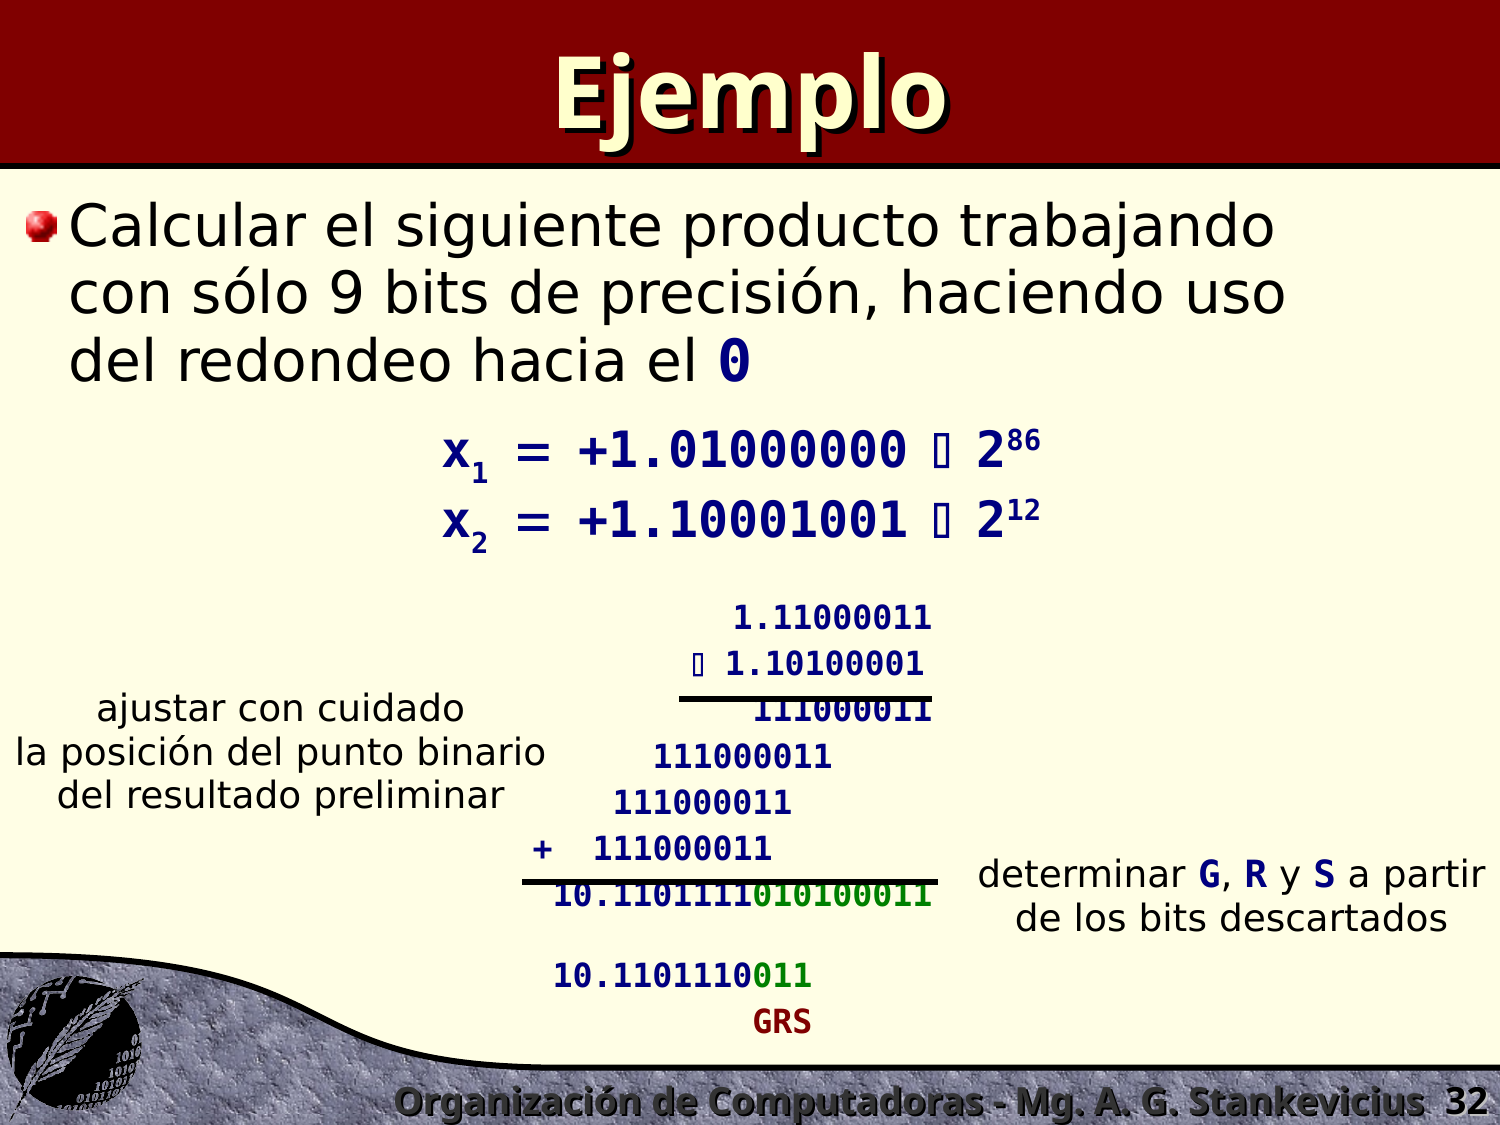

# Ejemplo
Calcular el siguiente producto trabajando
con sólo 9 bits de precisión, haciendo uso
del redondeo hacia el 0
x1 = +1.01000000  286
x2 = +1.10001001  212
 1.11000011
  1.10100001
 111000011
 111000011
 111000011
 + 111000011
 10.1101111010100011
 10.1101110011
 GRS
ajustar con cuidado
la posición del punto binario
del resultado preliminar
determinar G, R y S a partir
de los bits descartados
32